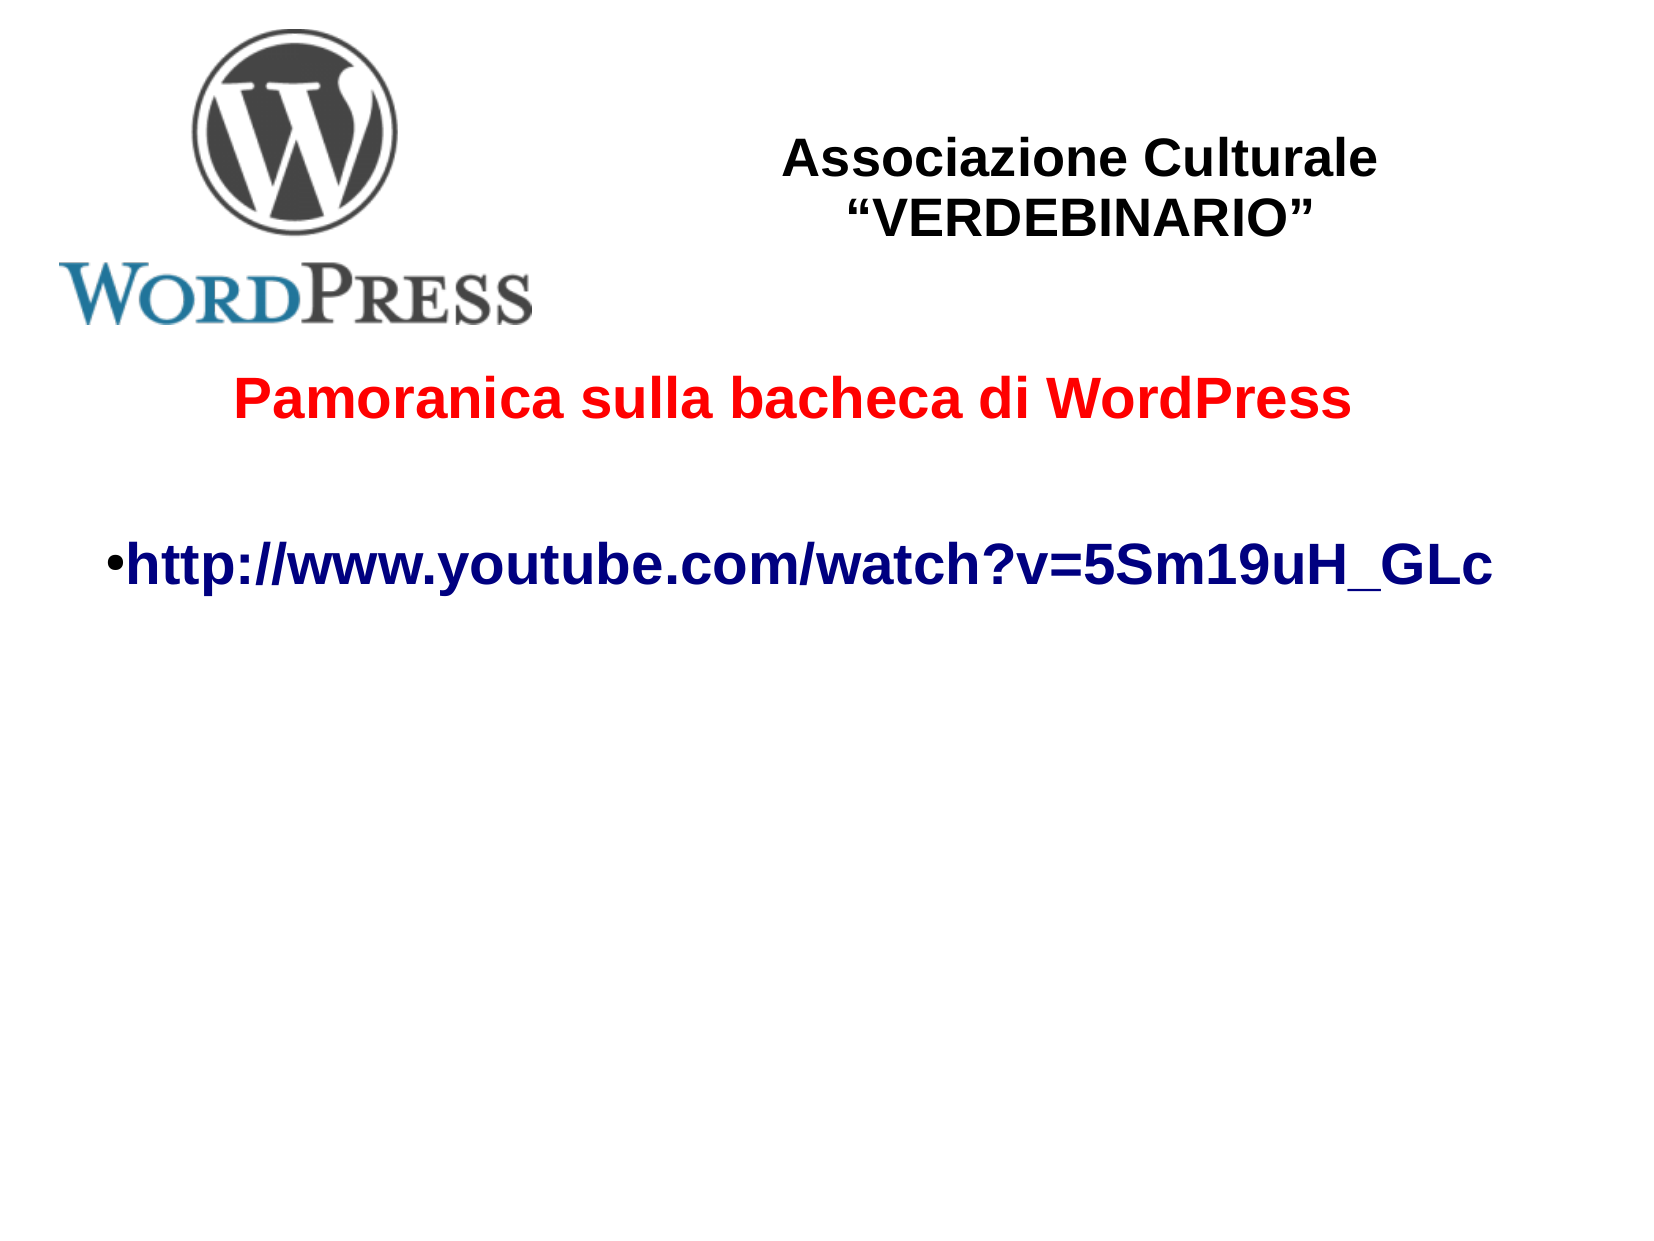

# Associazione Culturale “VERDEBINARIO”
Pamoranica sulla bacheca di WordPress
http://www.youtube.com/watch?v=5Sm19uH_GLc